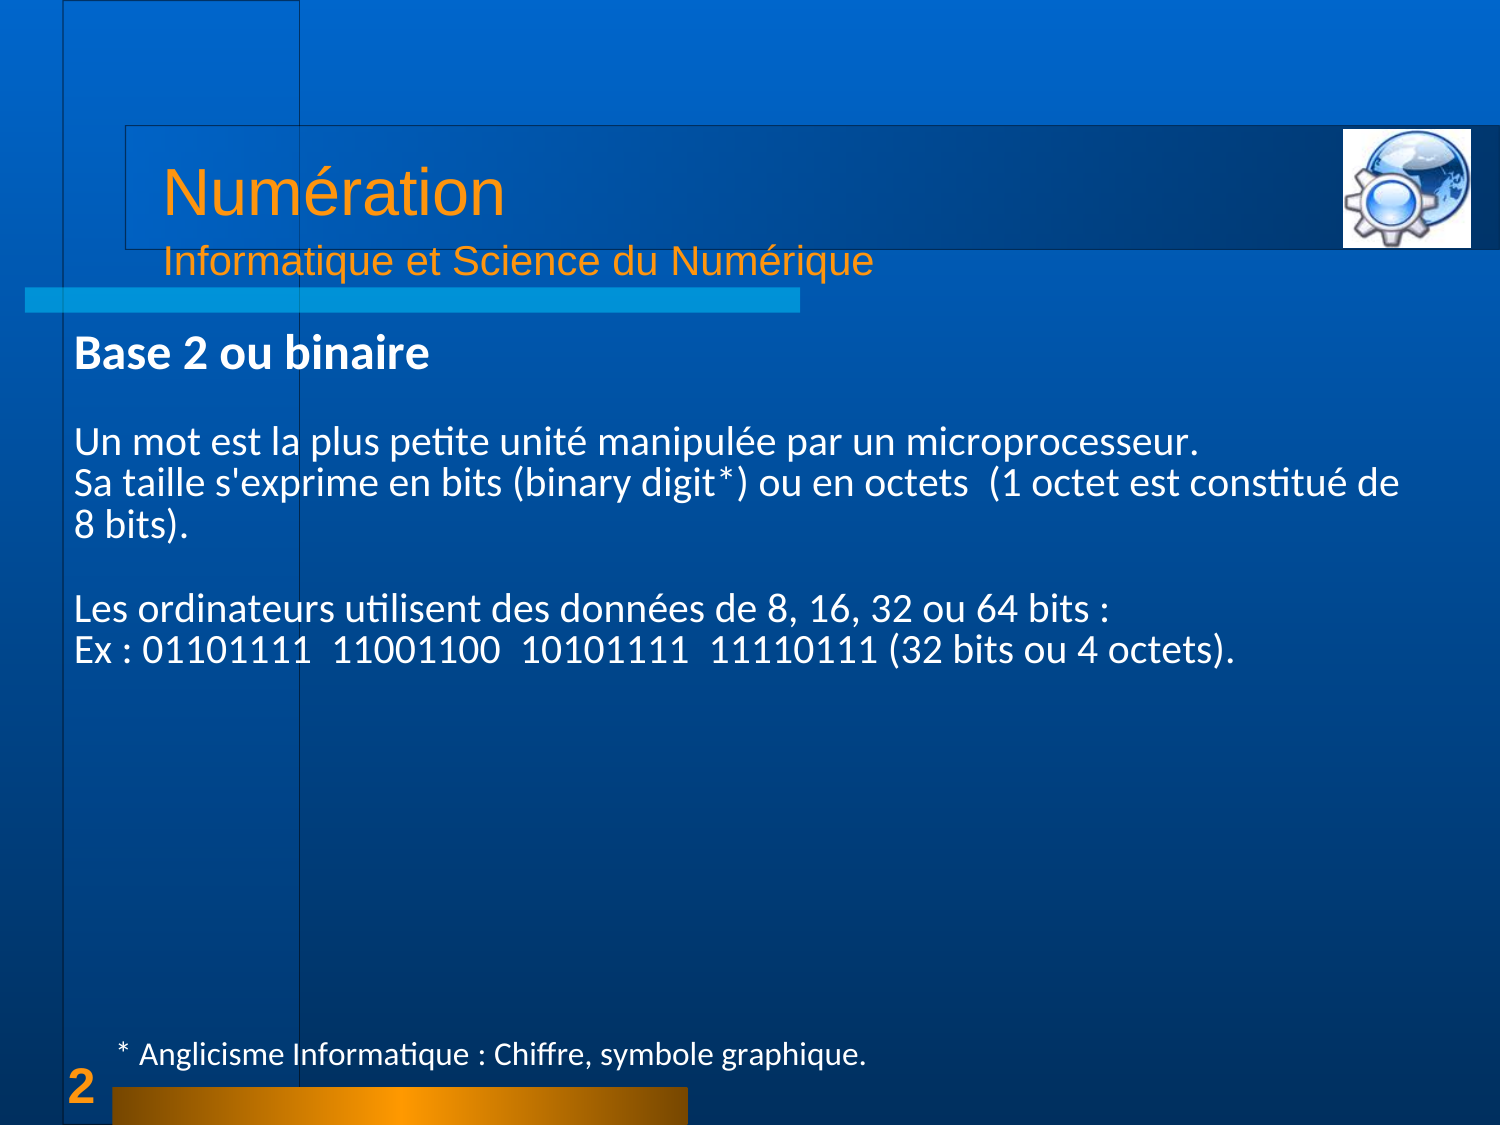

Base 2 ou binaire
Un mot est la plus petite unité manipulée par un microprocesseur.
Sa taille s'exprime en bits (binary digit*) ou en octets (1 octet est constitué de 8 bits).
Les ordinateurs utilisent des données de 8, 16, 32 ou 64 bits :
Ex : 01101111 11001100 10101111 11110111 (32 bits ou 4 octets).
* Anglicisme Informatique : Chiffre, symbole graphique.